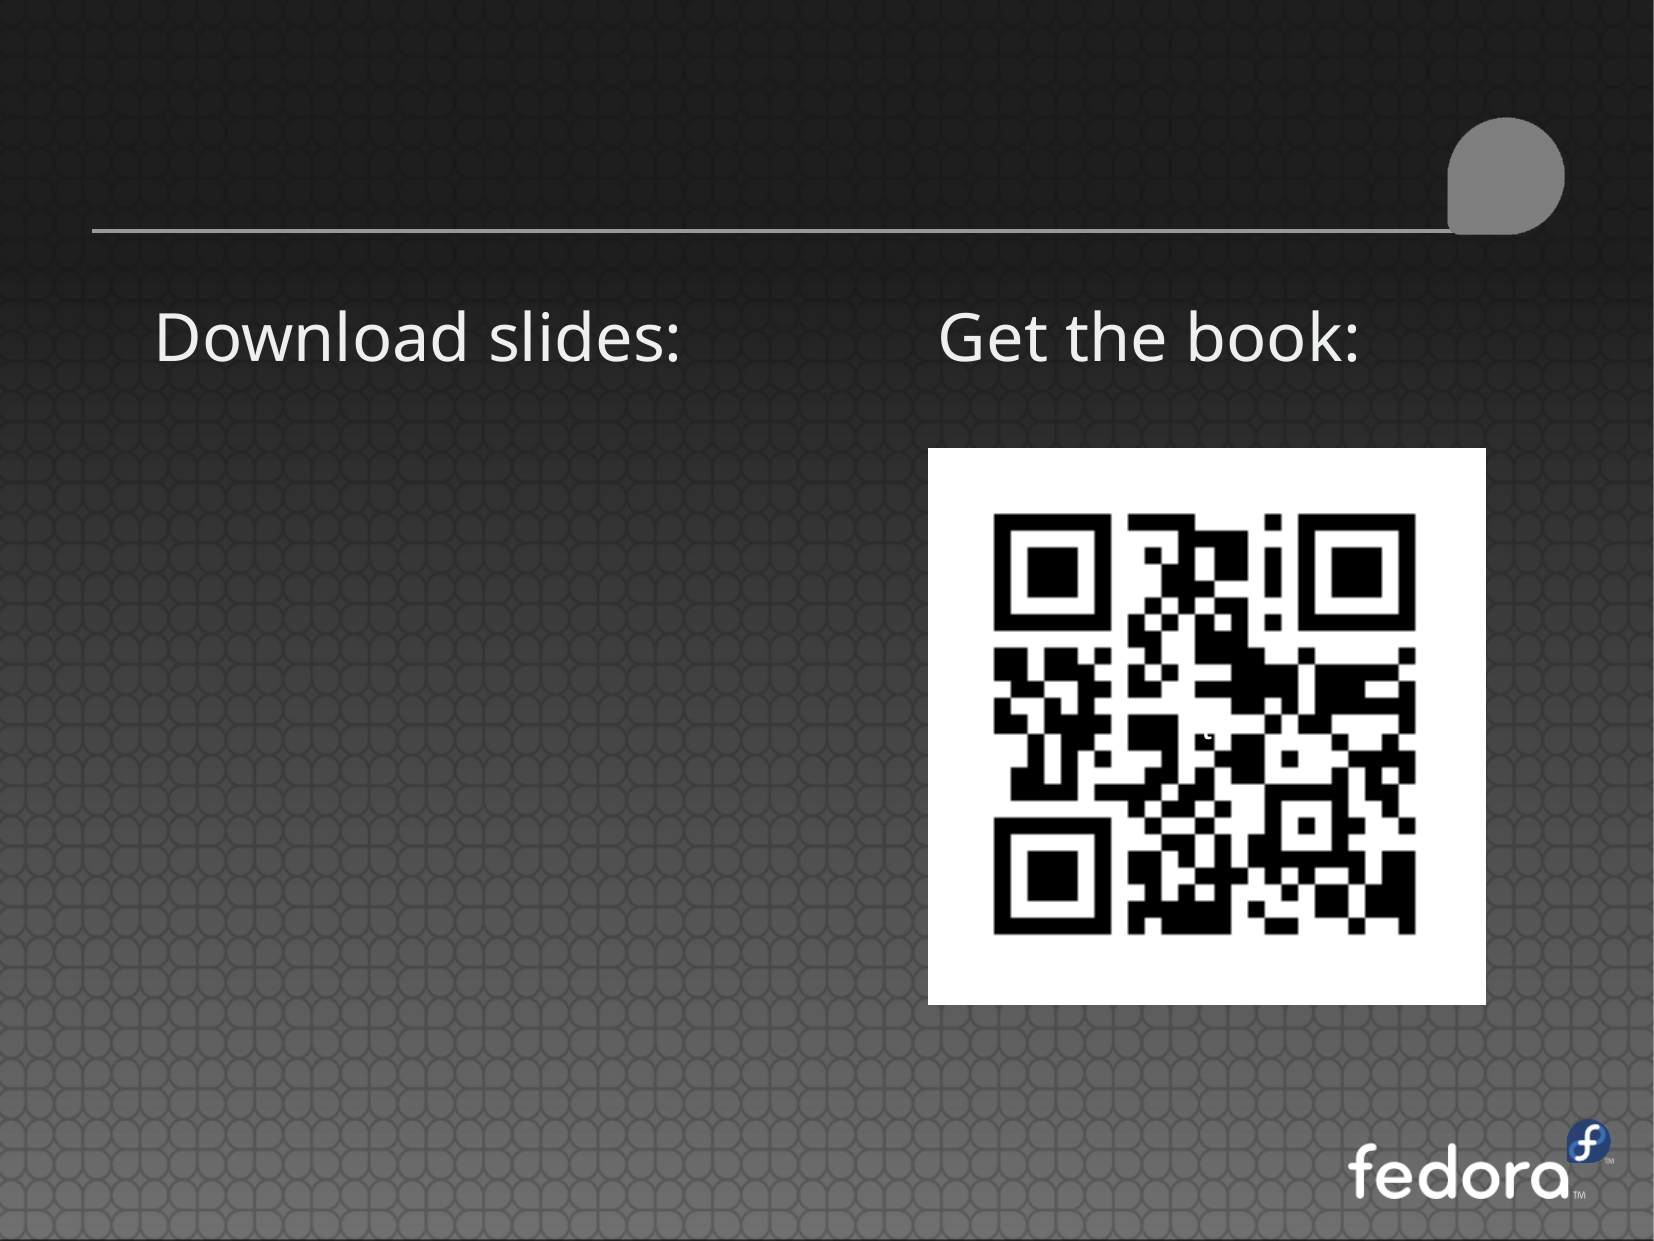

# Download slides:			 Get the book:
t